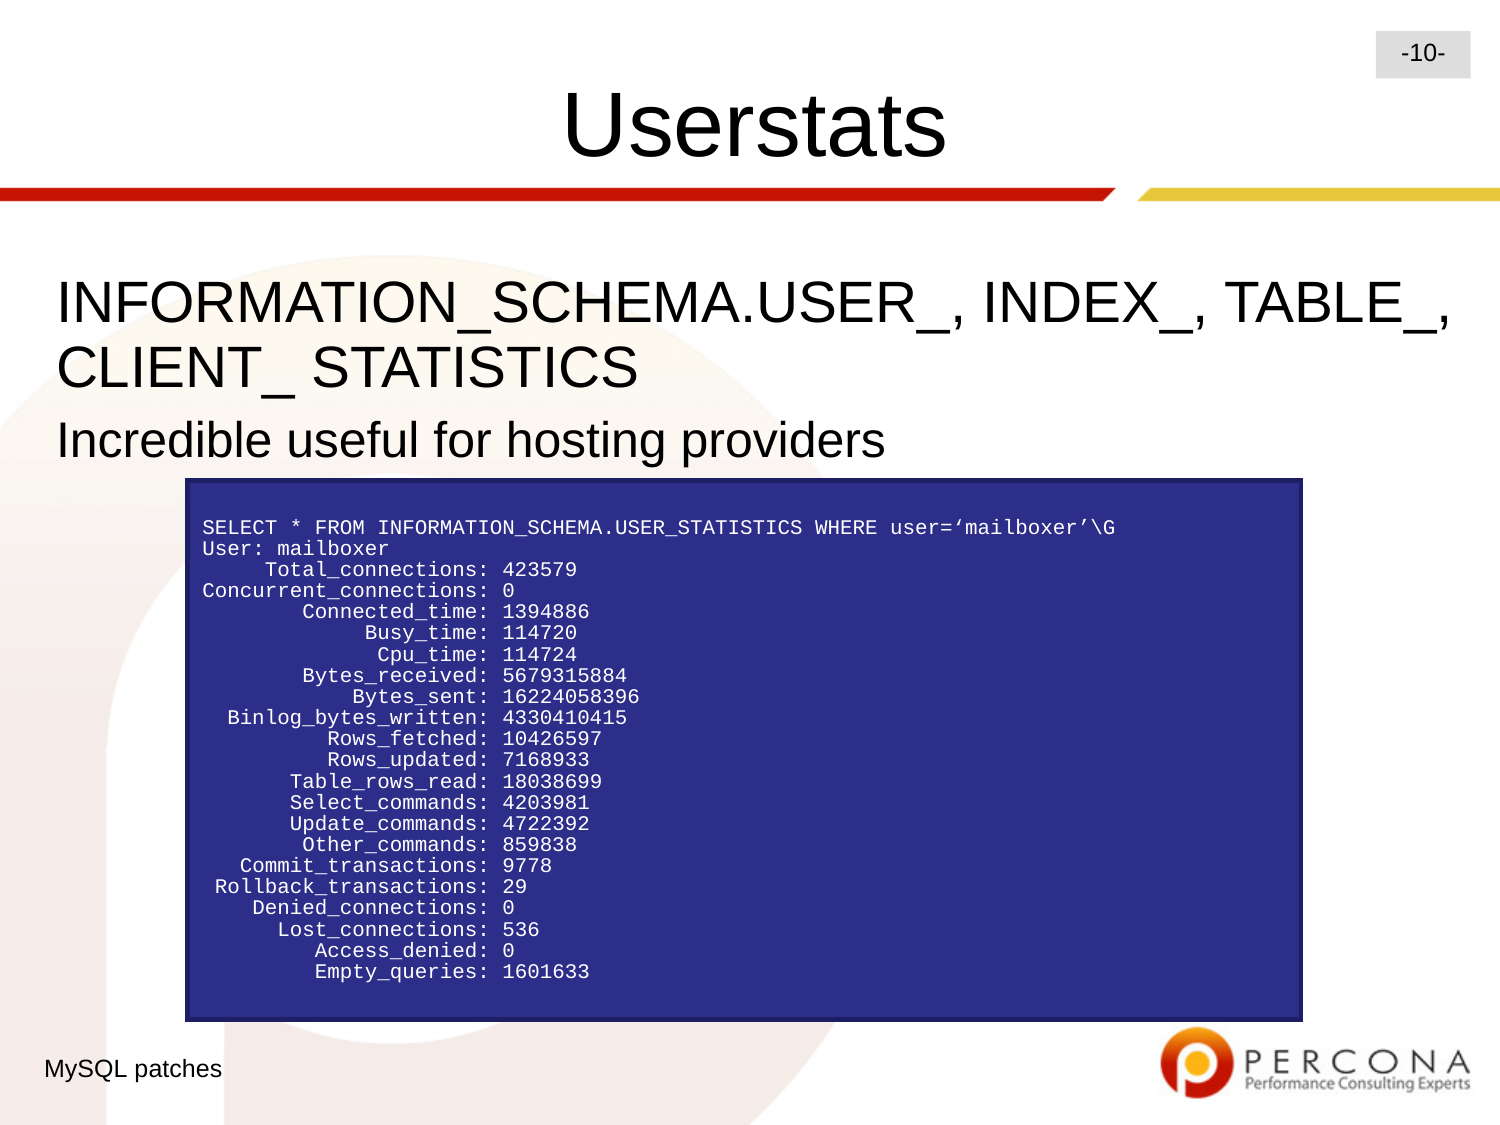

# Userstats
INFORMATION_SCHEMA.USER_, INDEX_, TABLE_, CLIENT_ STATISTICS
Incredible useful for hosting providers
SELECT * FROM INFORMATION_SCHEMA.USER_STATISTICS WHERE user=‘mailboxer’\G
User: mailboxer
 Total_connections: 423579
Concurrent_connections: 0
 Connected_time: 1394886
 Busy_time: 114720
 Cpu_time: 114724
 Bytes_received: 5679315884
 Bytes_sent: 16224058396
 Binlog_bytes_written: 4330410415
 Rows_fetched: 10426597
 Rows_updated: 7168933
 Table_rows_read: 18038699
 Select_commands: 4203981
 Update_commands: 4722392
 Other_commands: 859838
 Commit_transactions: 9778
 Rollback_transactions: 29
 Denied_connections: 0
 Lost_connections: 536
 Access_denied: 0
 Empty_queries: 1601633
MySQL patches